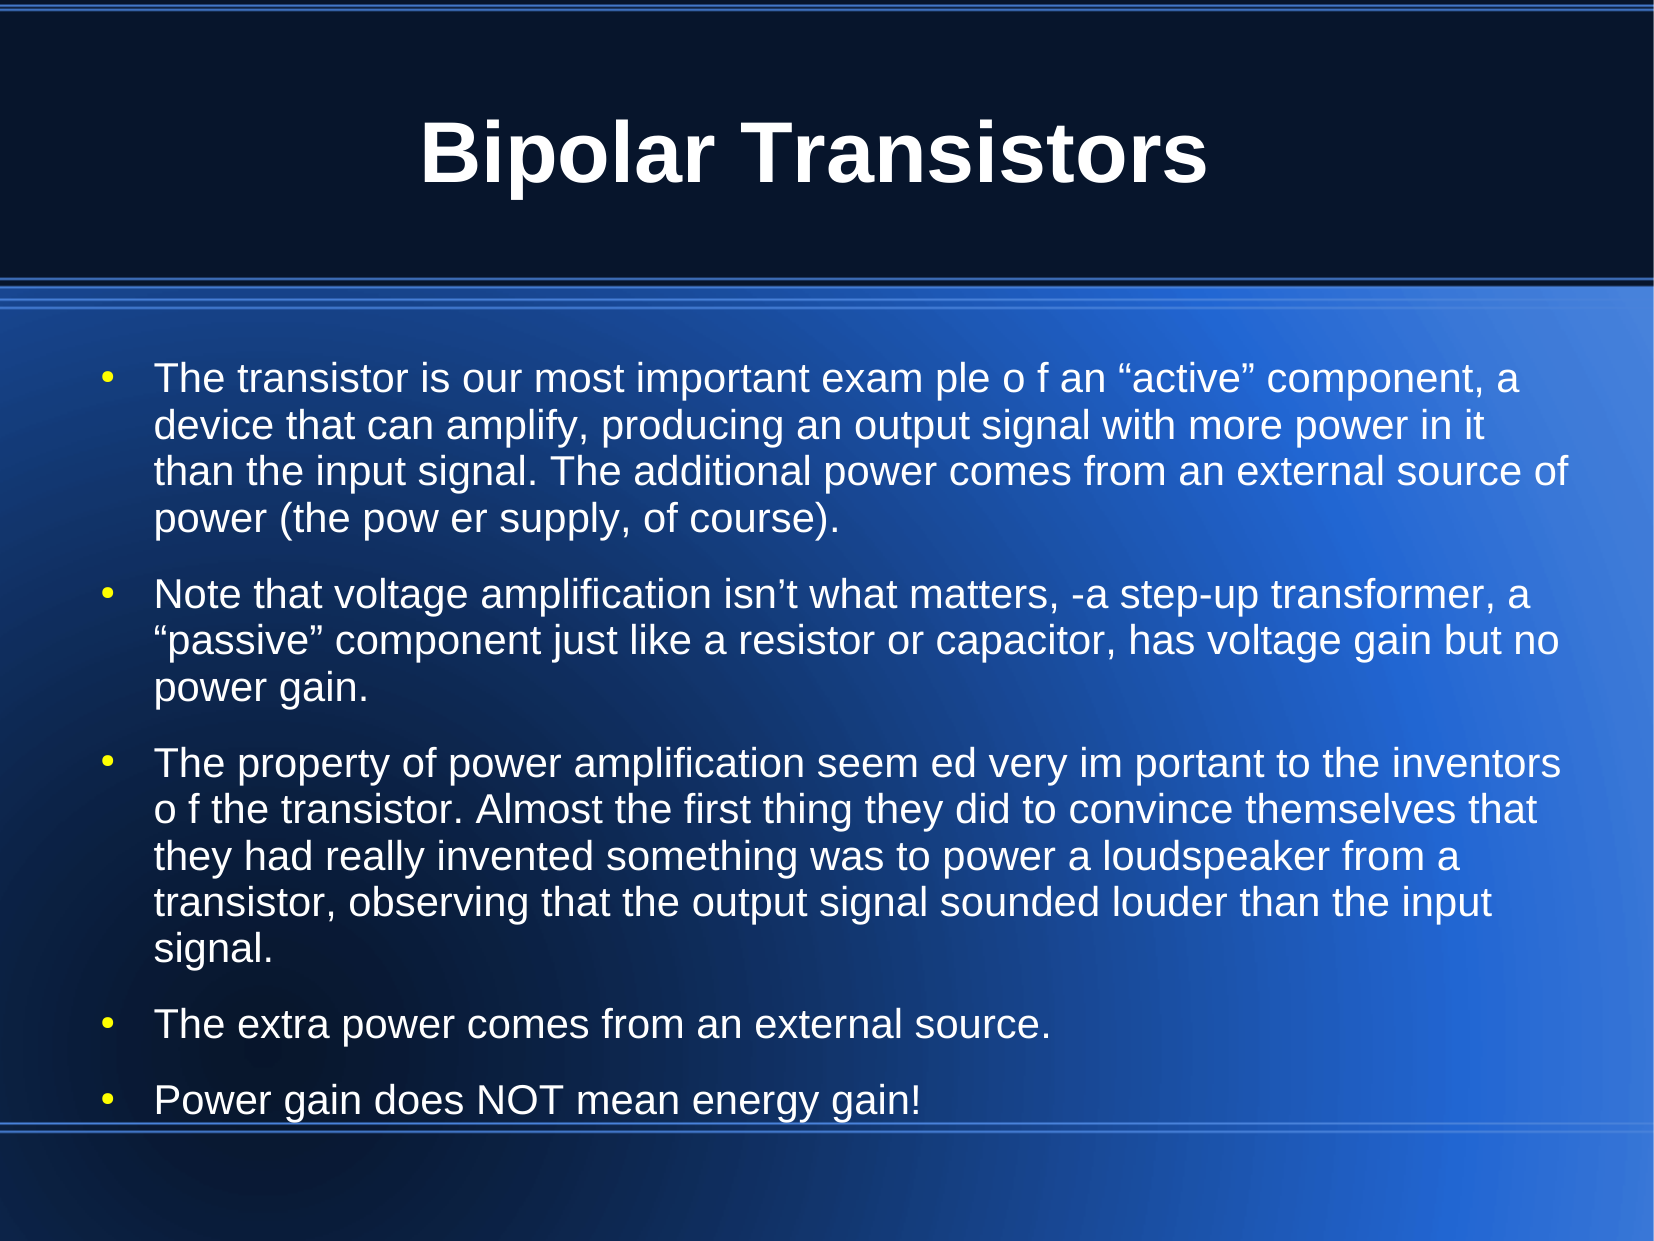

# Bipolar Transistors
The transistor is our most important exam ple o f an “active” component, a device that can amplify, producing an output signal with more power in it than the input signal. The additional power comes from an external source of power (the pow er supply, of course).
Note that voltage amplification isn’t what matters, -a step-up transformer, a “passive” component just like a resistor or capacitor, has voltage gain but no power gain.
The property of power amplification seem ed very im portant to the inventors o f the transistor. Almost the first thing they did to convince themselves that they had really invented something was to power a loudspeaker from a transistor, observing that the output signal sounded louder than the input signal.
The extra power comes from an external source.
Power gain does NOT mean energy gain!